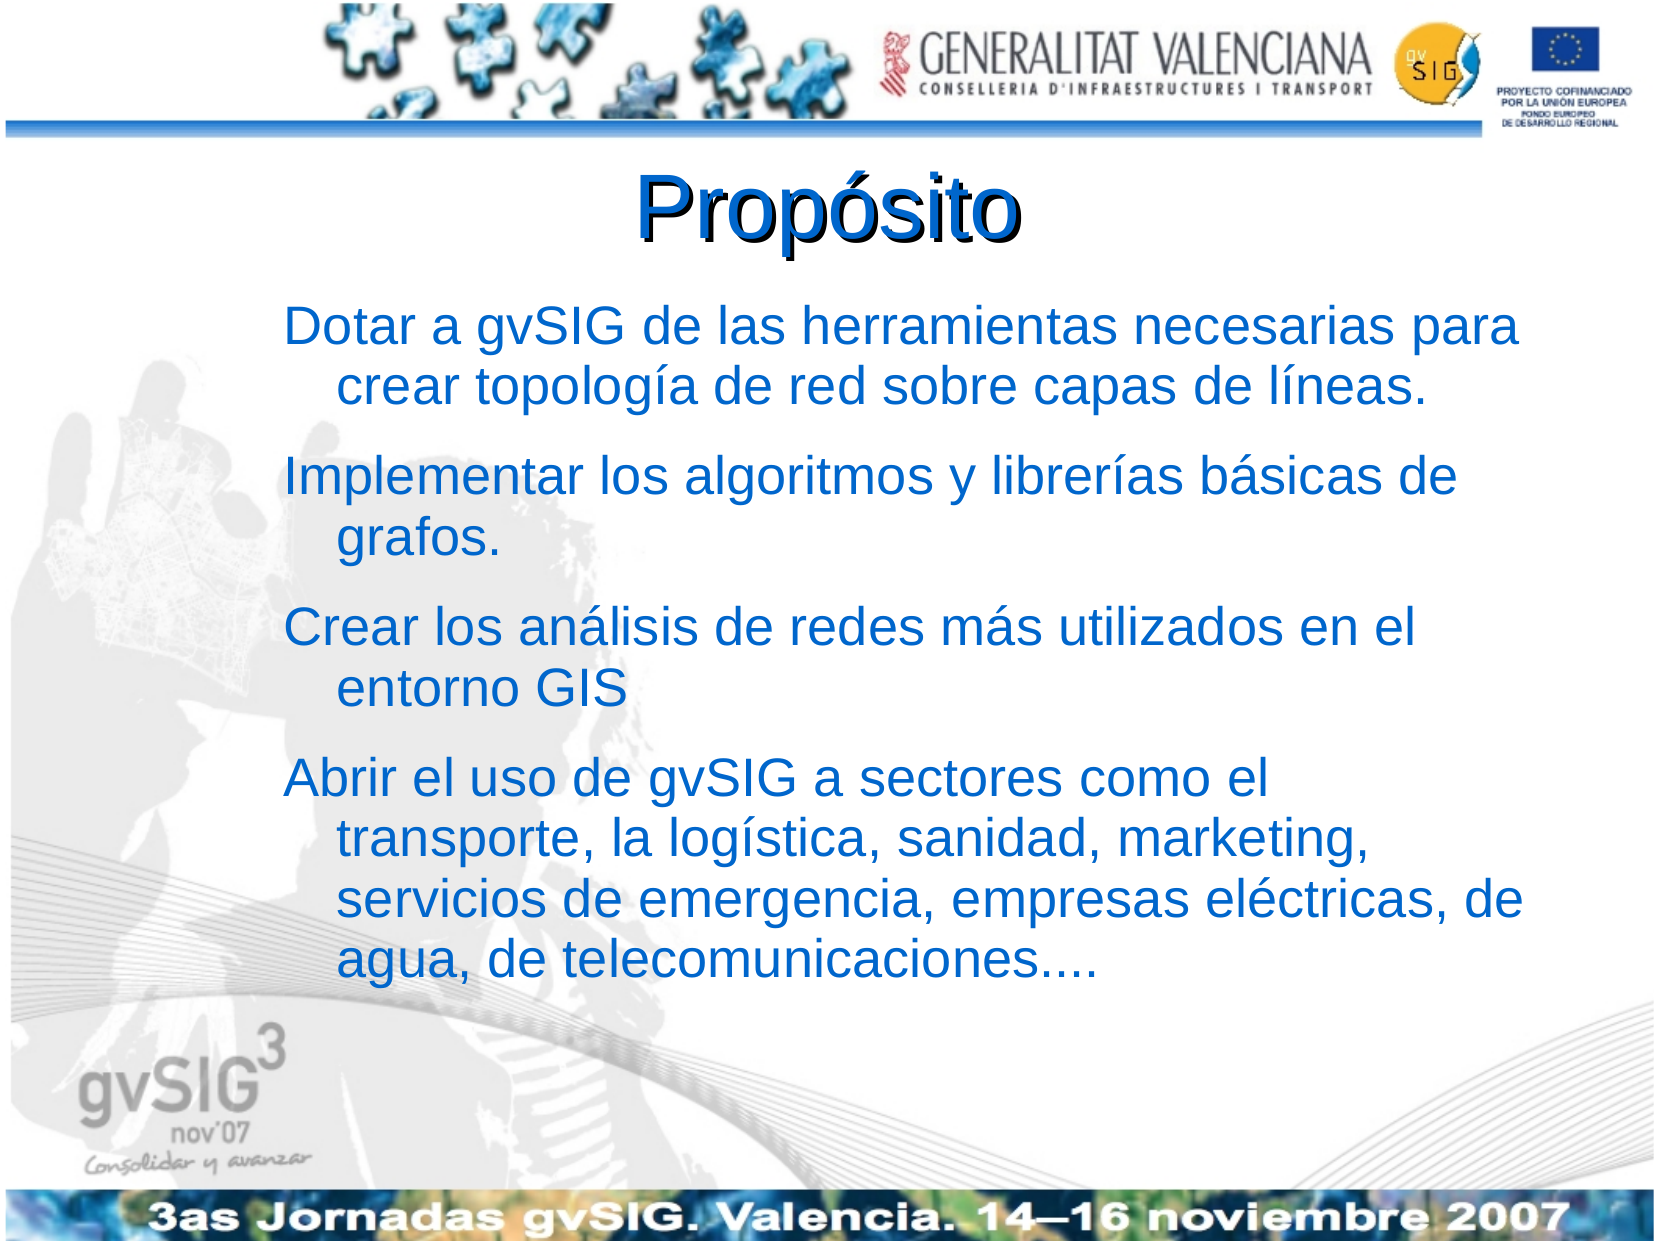

# Propósito
Dotar a gvSIG de las herramientas necesarias para crear topología de red sobre capas de líneas.
Implementar los algoritmos y librerías básicas de grafos.
Crear los análisis de redes más utilizados en el entorno GIS
Abrir el uso de gvSIG a sectores como el transporte, la logística, sanidad, marketing, servicios de emergencia, empresas eléctricas, de agua, de telecomunicaciones....